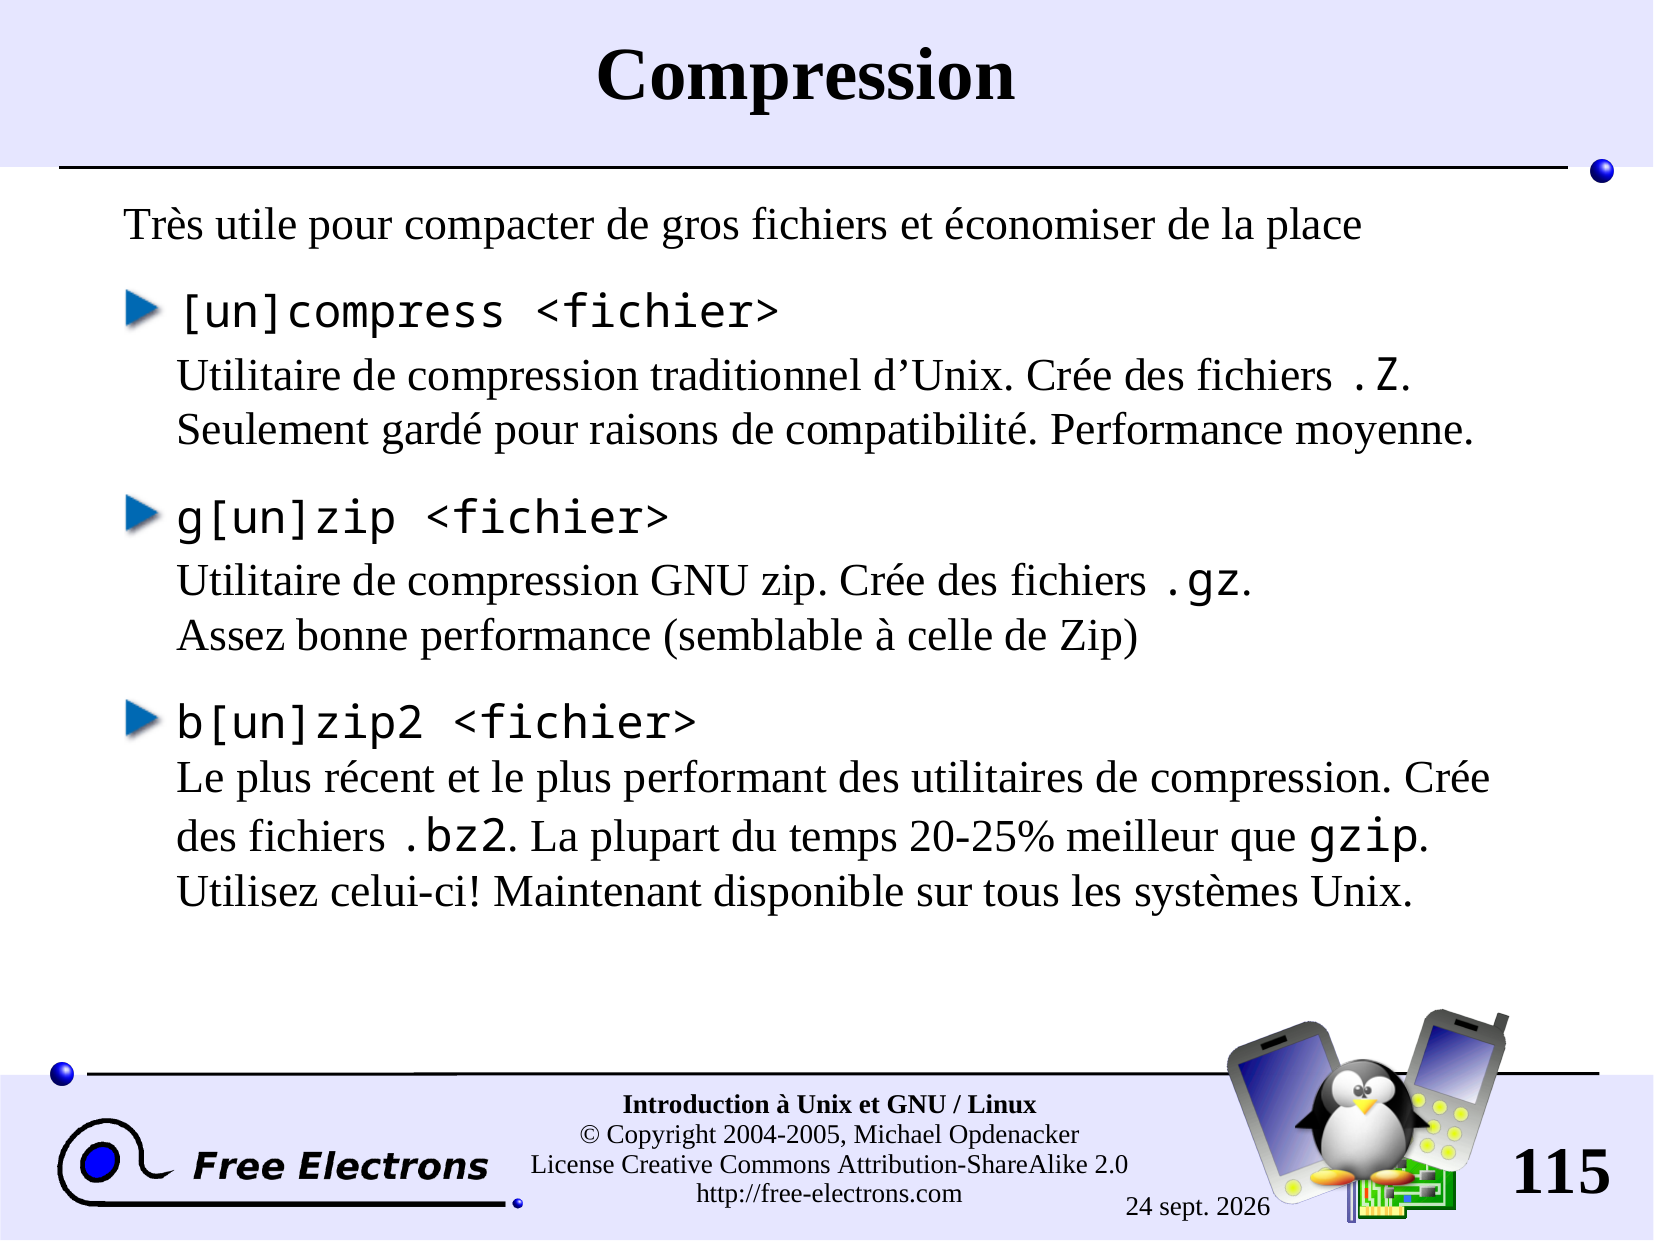

# Compression
Très utile pour compacter de gros fichiers et économiser de la place
[un]compress <fichier>
Utilitaire de compression traditionnel d’Unix. Crée des fichiers .Z.
Seulement gardé pour raisons de compatibilité. Performance moyenne.
g[un]zip <fichier>
Utilitaire de compression GNU zip. Crée des fichiers .gz.
Assez bonne performance (semblable à celle de Zip)
b[un]zip2 <fichier>
Le plus récent et le plus performant des utilitaires de compression. Crée des fichiers .bz2. La plupart du temps 20-25% meilleur que gzip.
Utilisez celui-ci! Maintenant disponible sur tous les systèmes Unix.